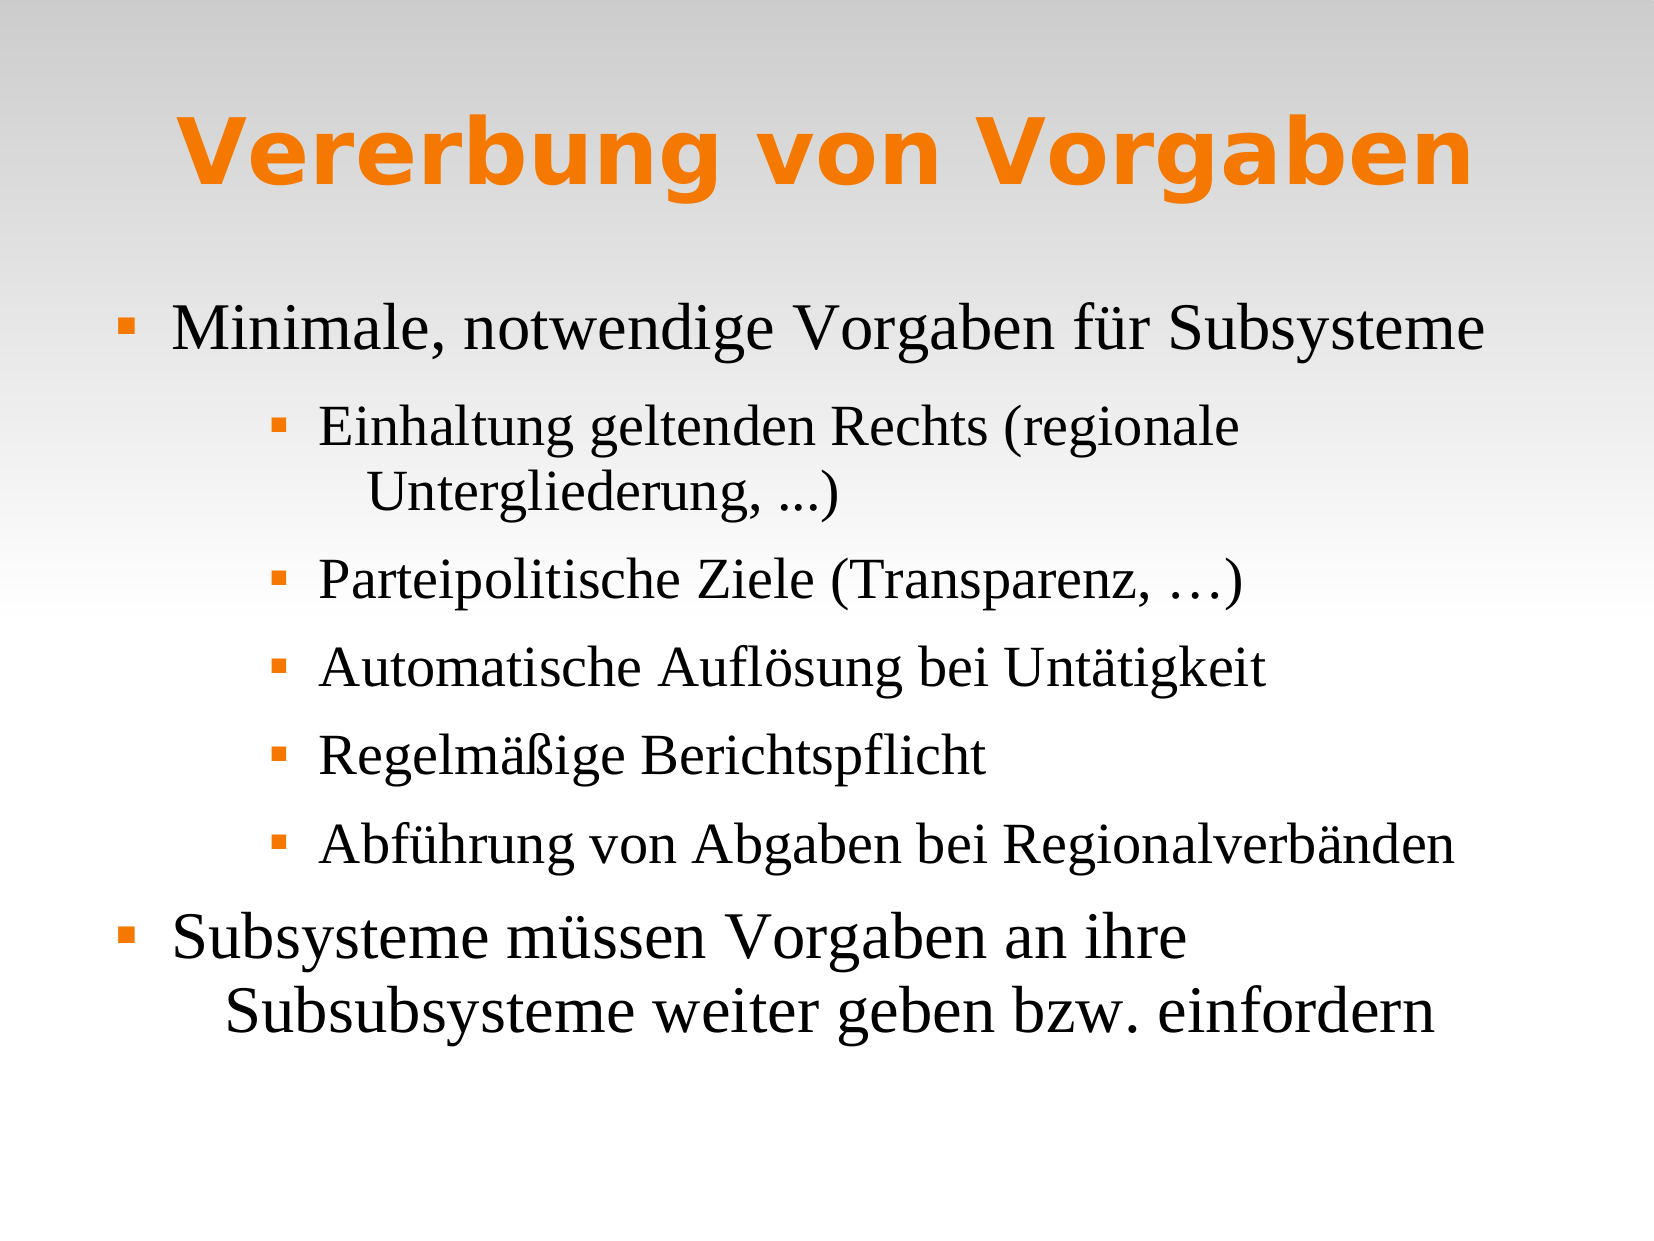

# Vererbung von Vorgaben
Minimale, notwendige Vorgaben für Subsysteme
Einhaltung geltenden Rechts (regionale Untergliederung, ...)
Parteipolitische Ziele (Transparenz, …)
Automatische Auflösung bei Untätigkeit
Regelmäßige Berichtspflicht
Abführung von Abgaben bei Regionalverbänden
Subsysteme müssen Vorgaben an ihre Subsubsysteme weiter geben bzw. einfordern